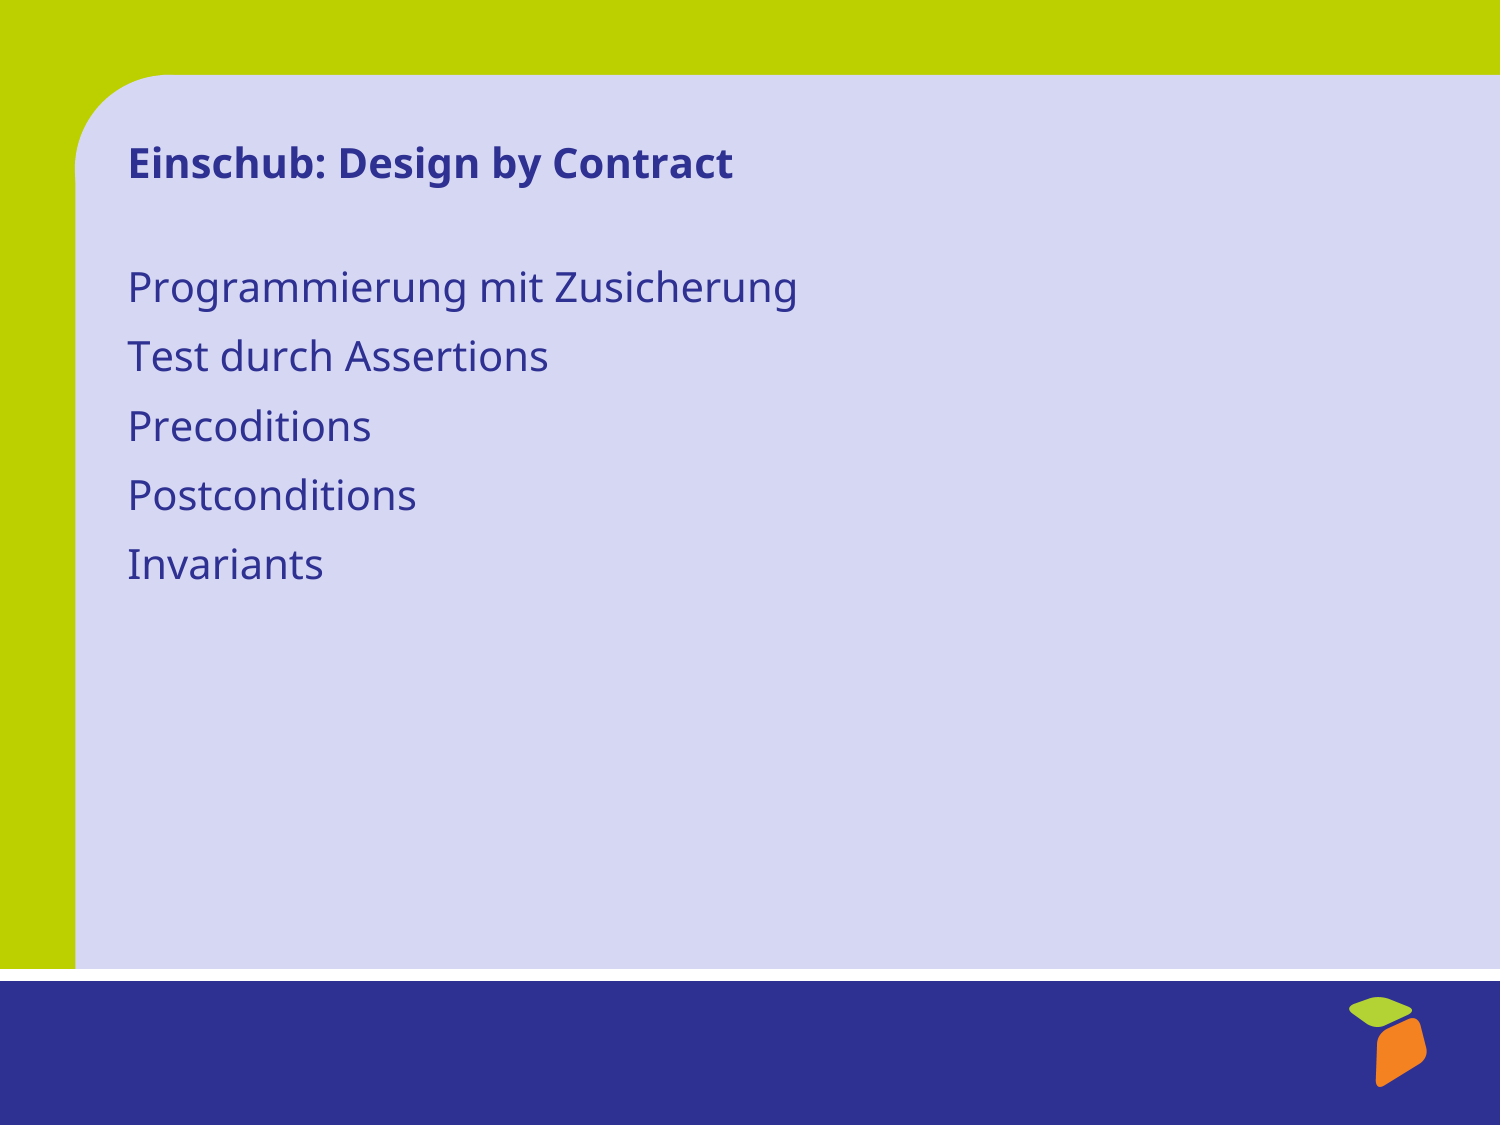

# Einschub: Design by Contract
Programmierung mit Zusicherung
Test durch Assertions
Precoditions
Postconditions
Invariants